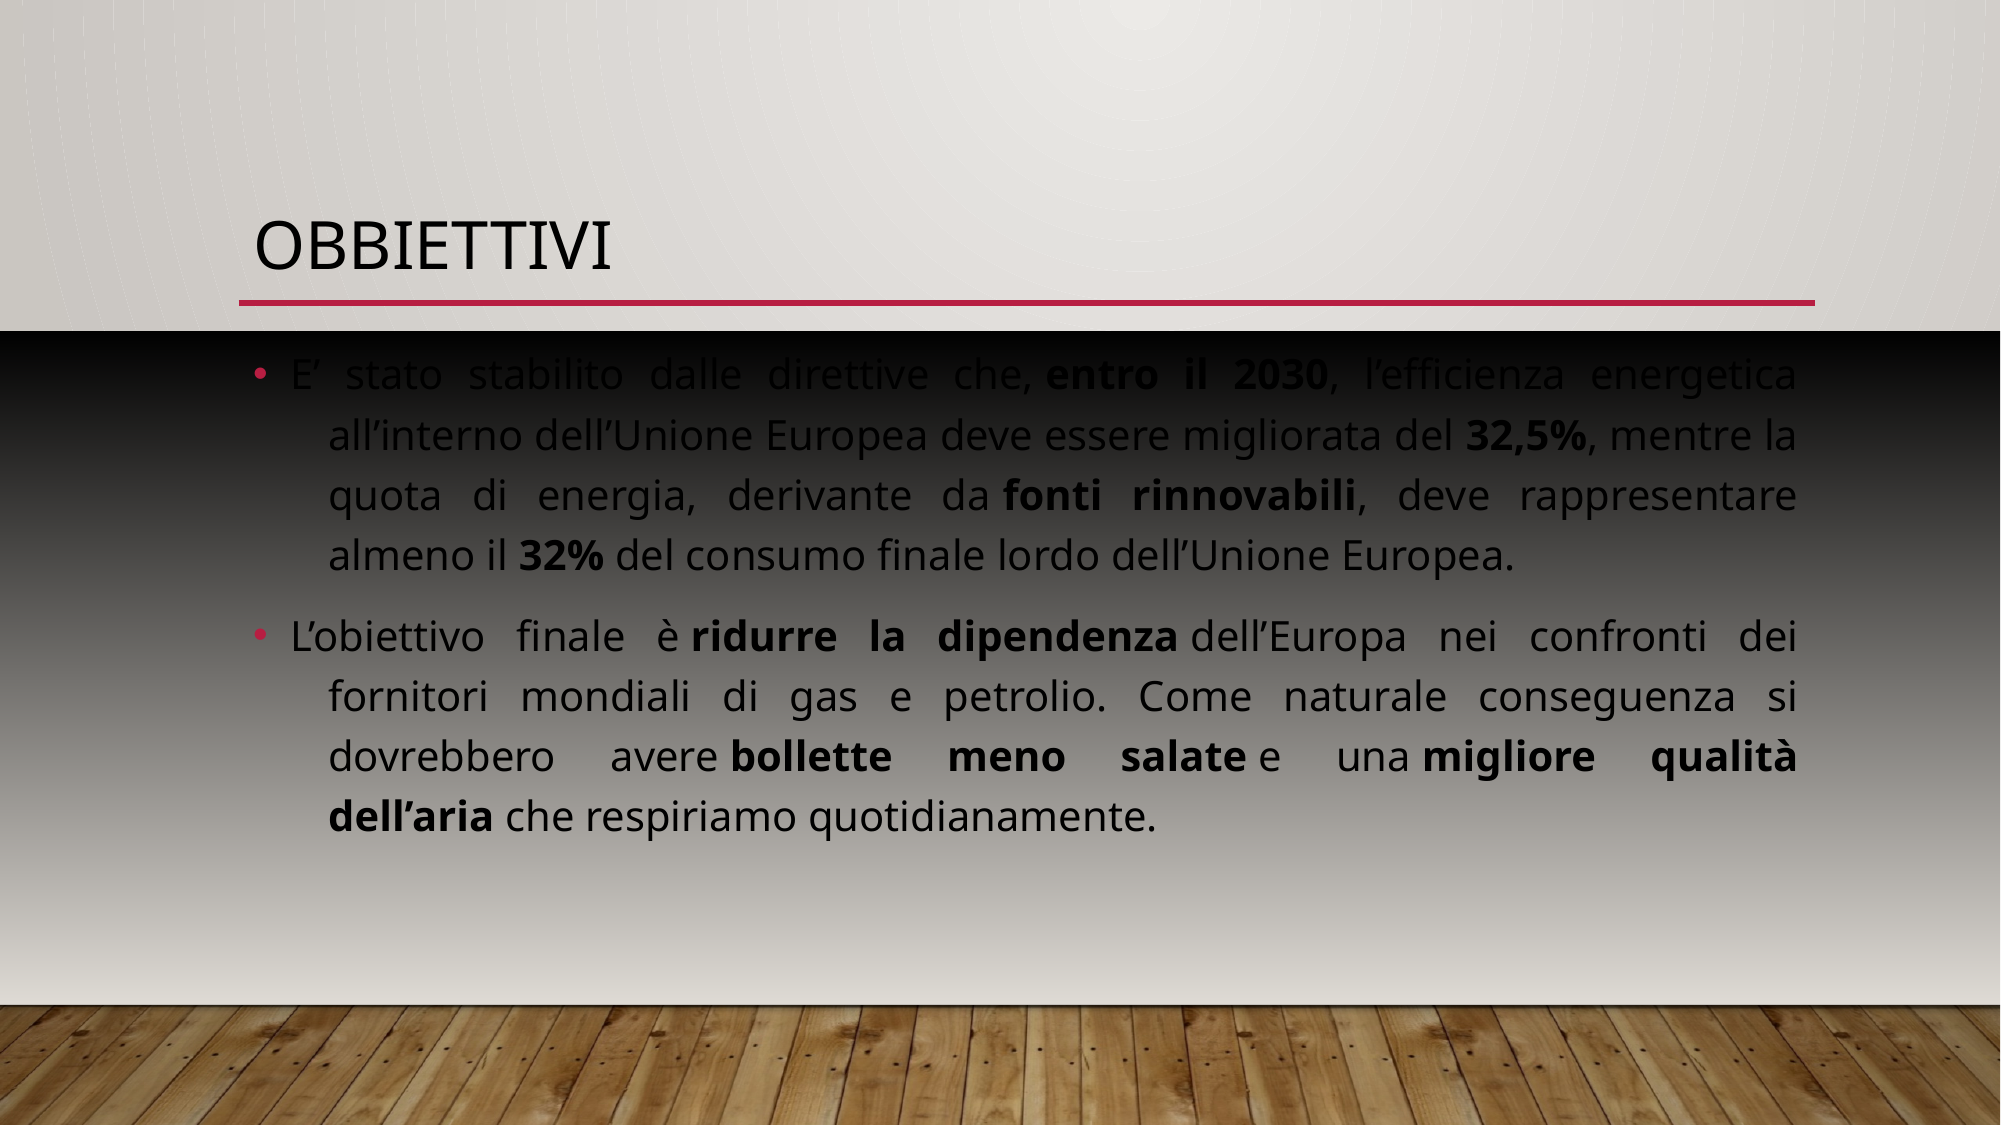

# Obbiettivi
E’ stato stabilito dalle direttive che, entro il 2030, l’efficienza energetica all’interno dell’Unione Europea deve essere migliorata del 32,5%, mentre la quota di energia, derivante da fonti rinnovabili, deve rappresentare almeno il 32% del consumo finale lordo dell’Unione Europea.
L’obiettivo finale è ridurre la dipendenza dell’Europa nei confronti dei fornitori mondiali di gas e petrolio. Come naturale conseguenza si dovrebbero avere bollette meno salate e una migliore qualità dell’aria che respiriamo quotidianamente.